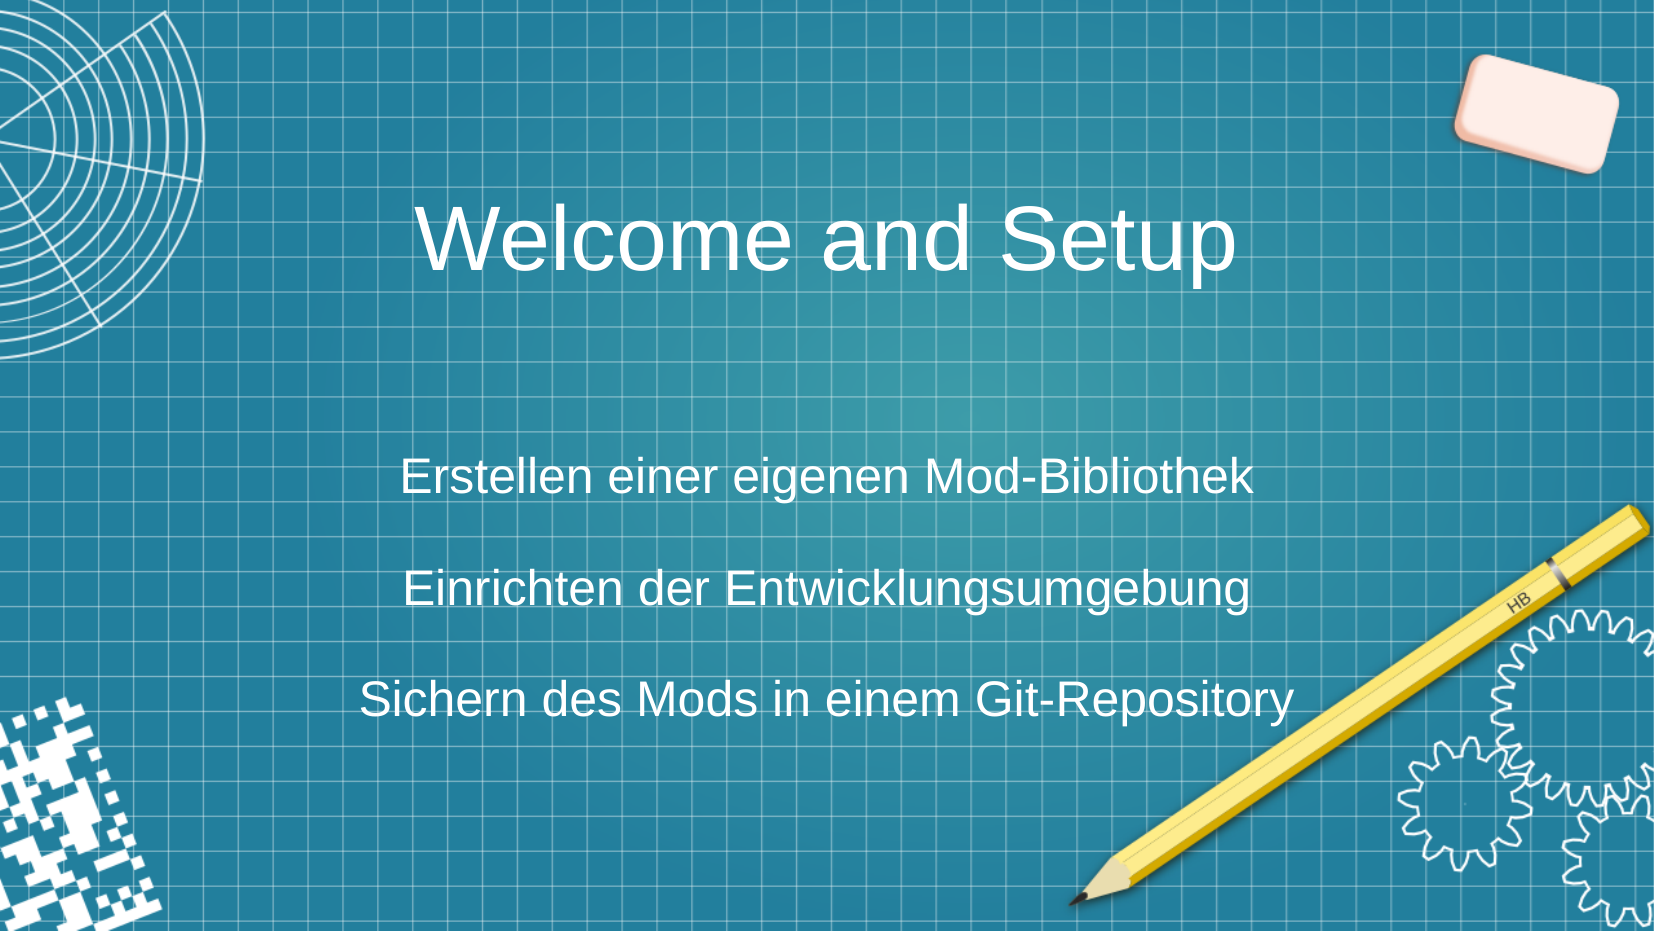

# Welcome and Setup
Erstellen einer eigenen Mod-Bibliothek
Einrichten der Entwicklungsumgebung
Sichern des Mods in einem Git-Repository